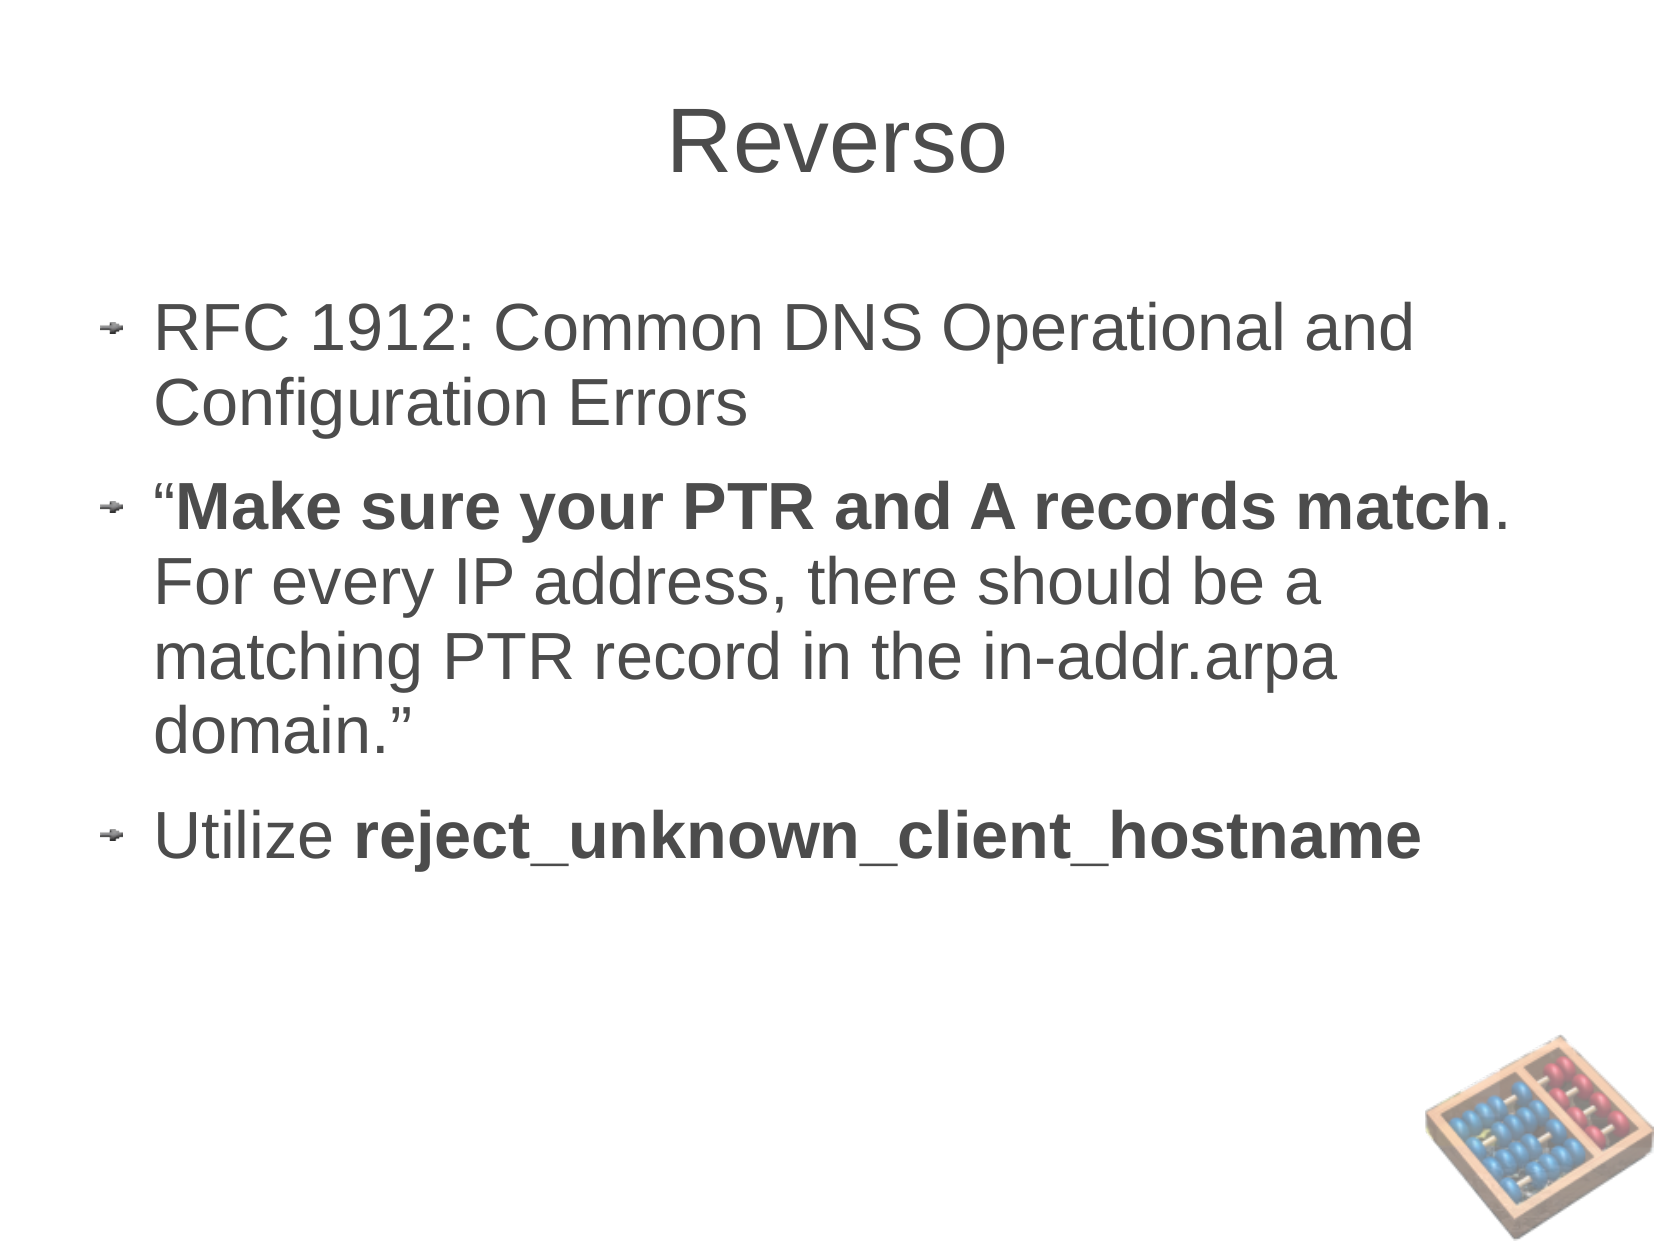

# Reverso
RFC 1912: Common DNS Operational and Configuration Errors
“Make sure your PTR and A records match. For every IP address, there should be a matching PTR record in the in-addr.arpa domain.”
Utilize reject_unknown_client_hostname